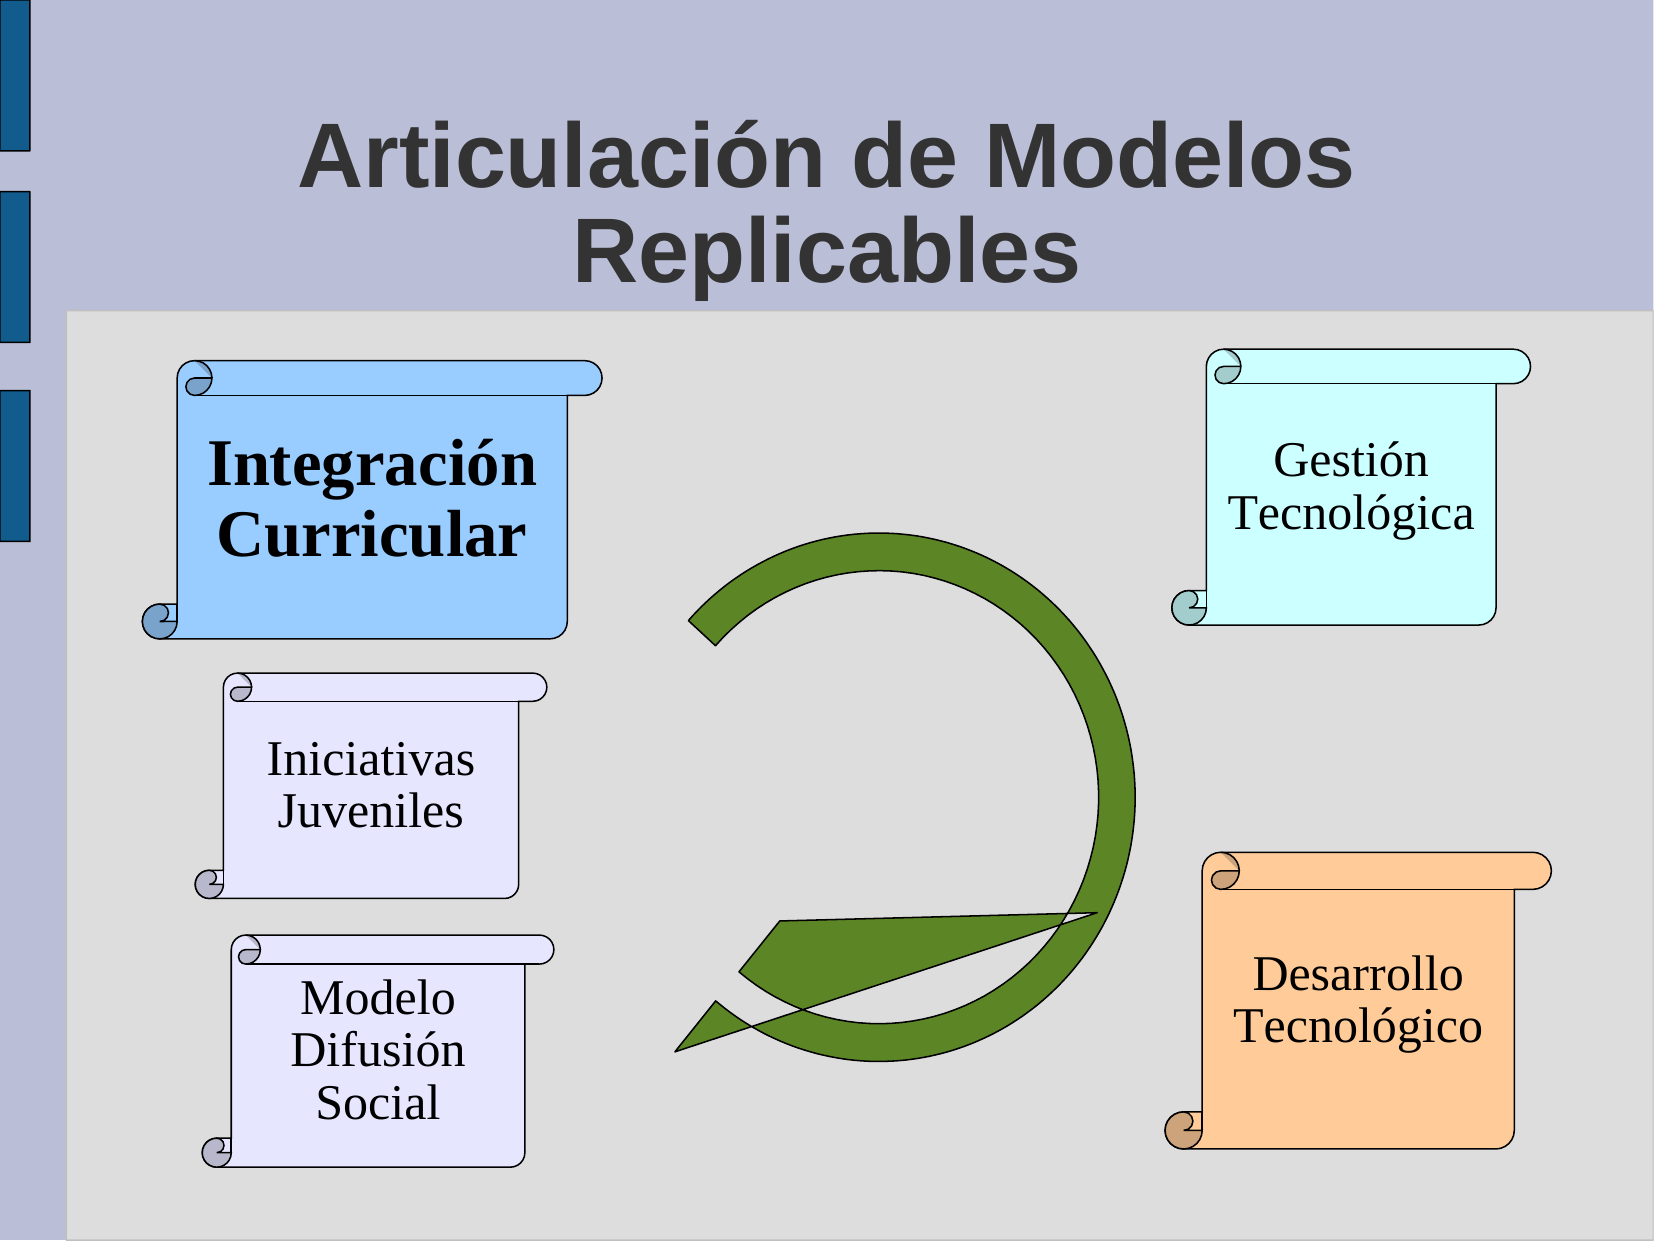

# Articulación de Modelos Replicables
Gestión
Tecnológica
Integración
Curricular
Iniciativas
Juveniles
Desarrollo
Tecnológico
Modelo
Difusión
Social